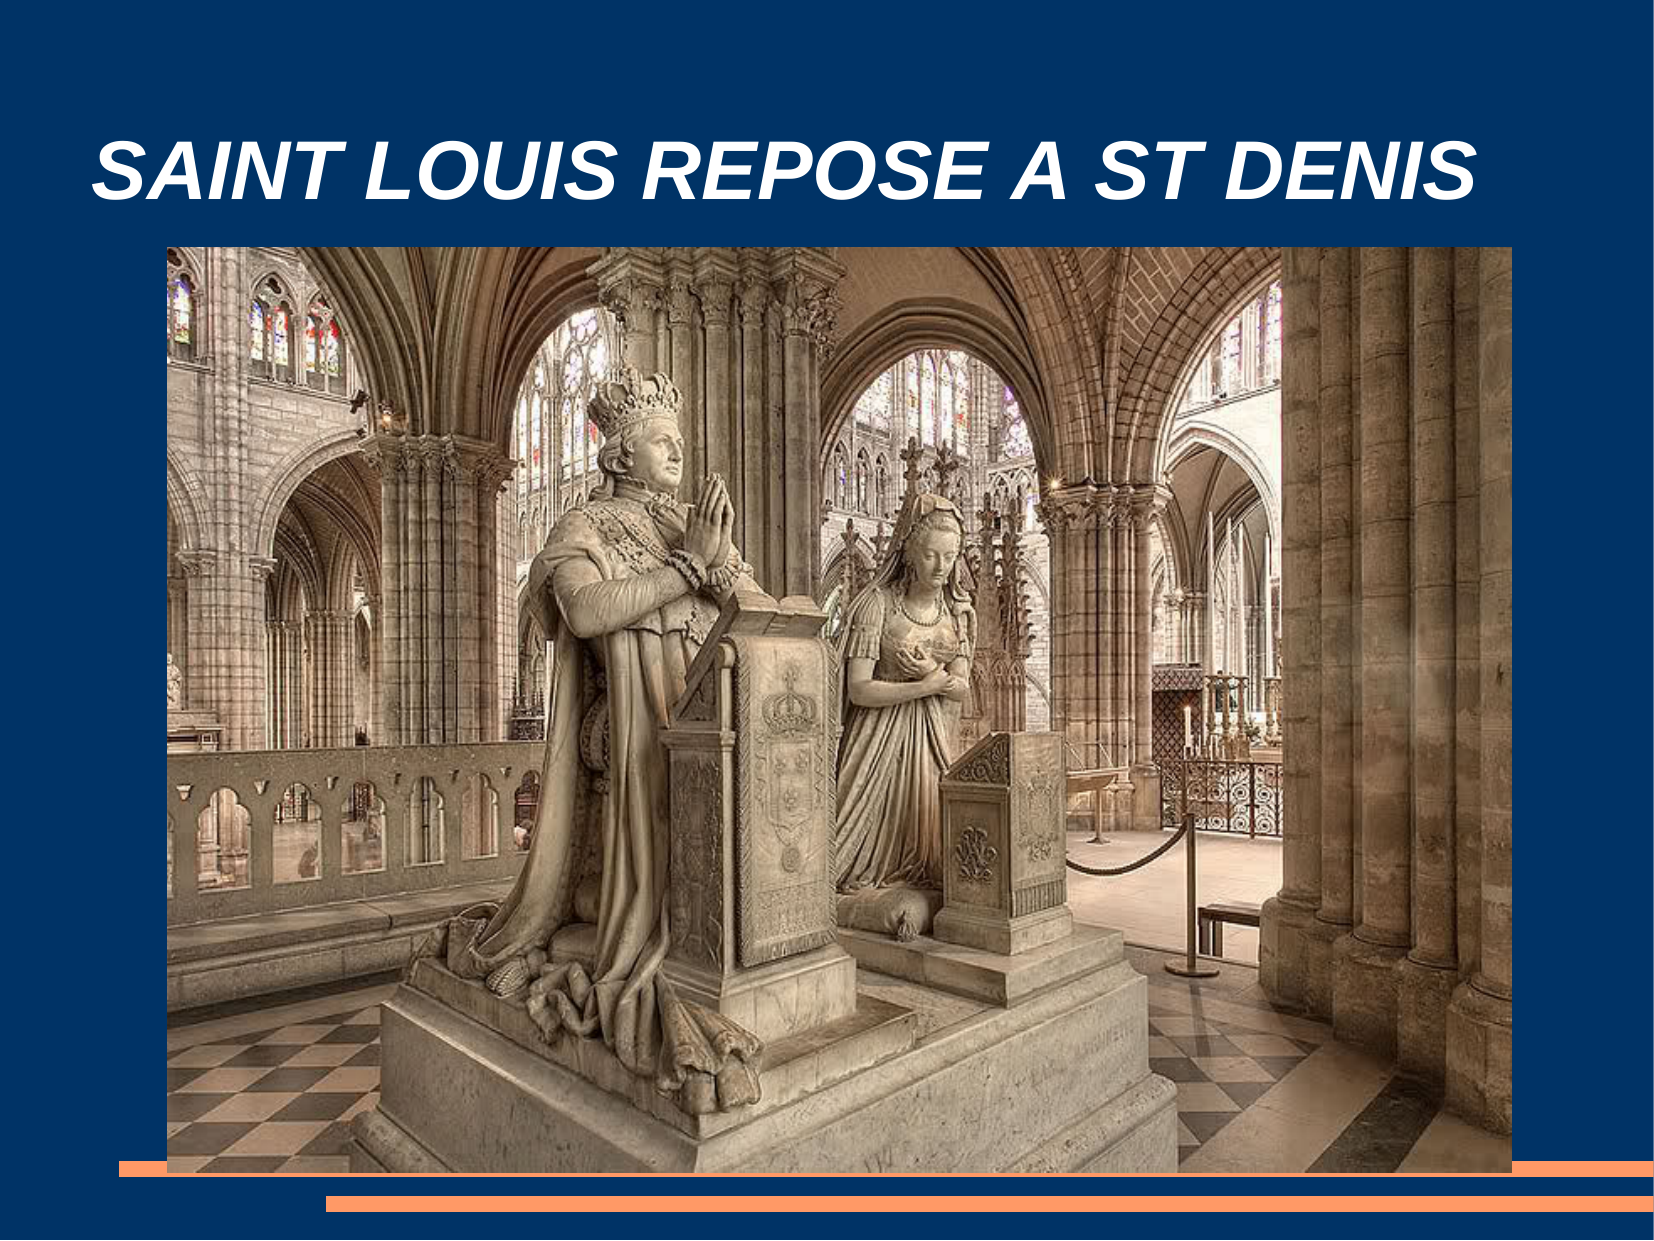

# SAINT LOUIS REPOSE A ST DENIS